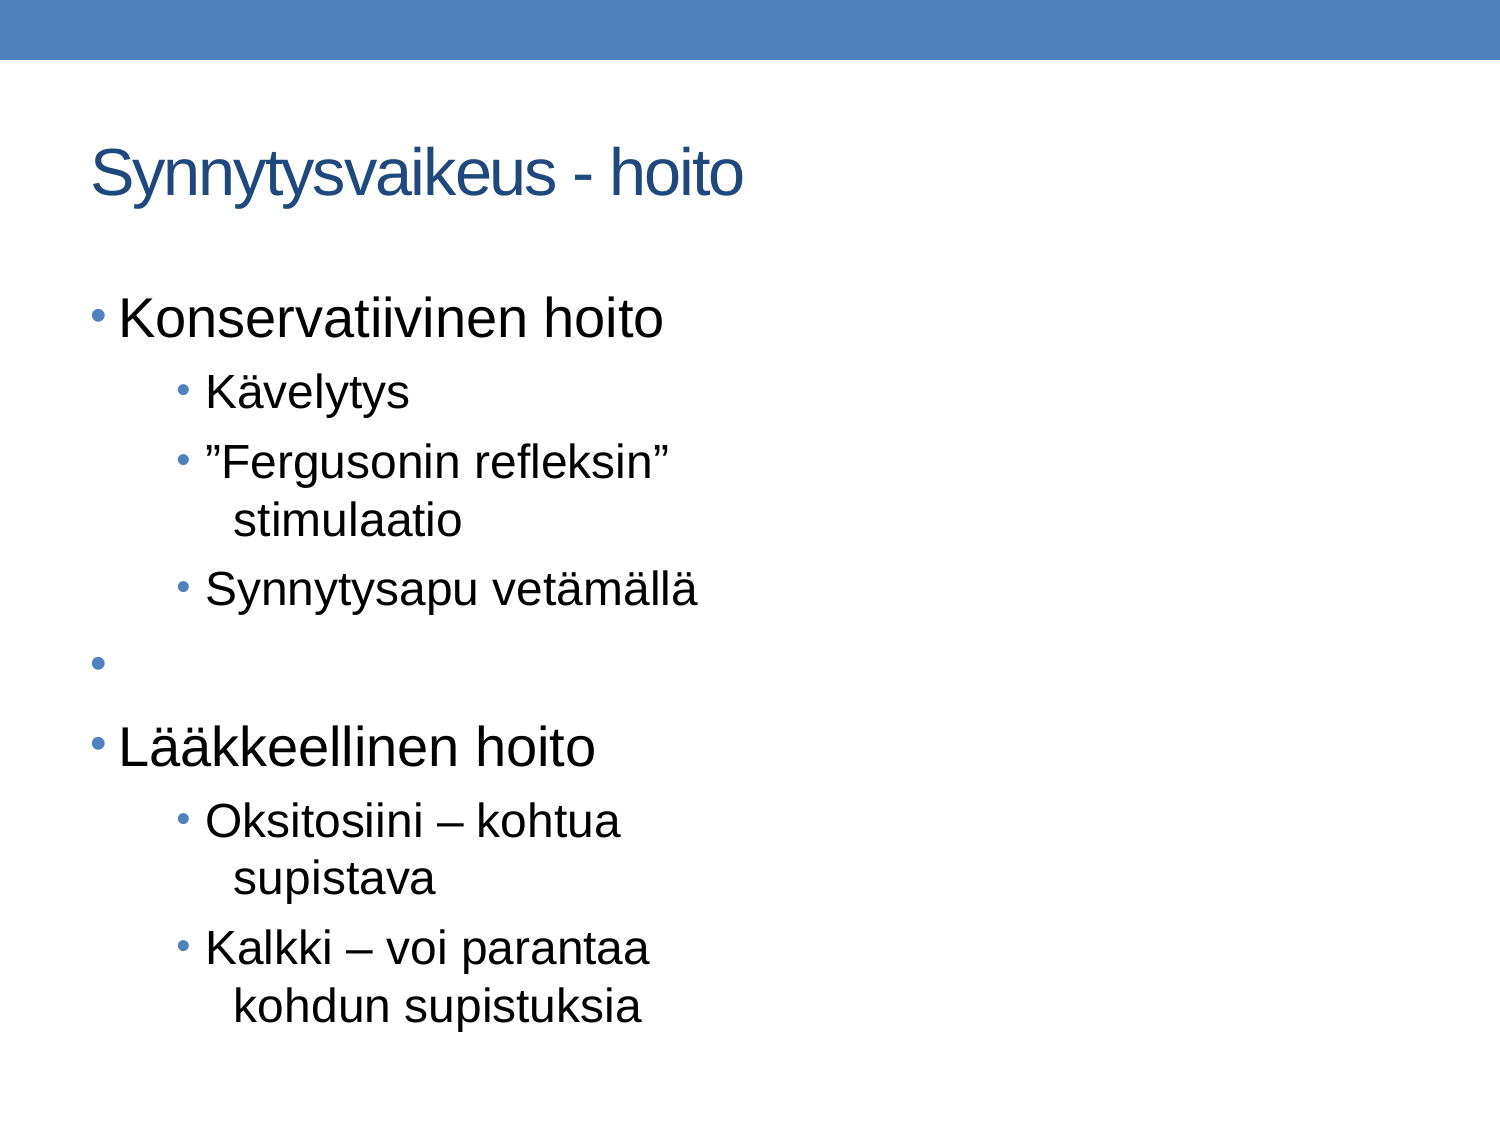

# Synnytysvaikeus - hoito
Konservatiivinen hoito
Kävelytys
”Fergusonin refleksin” stimulaatio
Synnytysapu vetämällä
Lääkkeellinen hoito
Oksitosiini – kohtua supistava
Kalkki – voi parantaa kohdun supistuksia